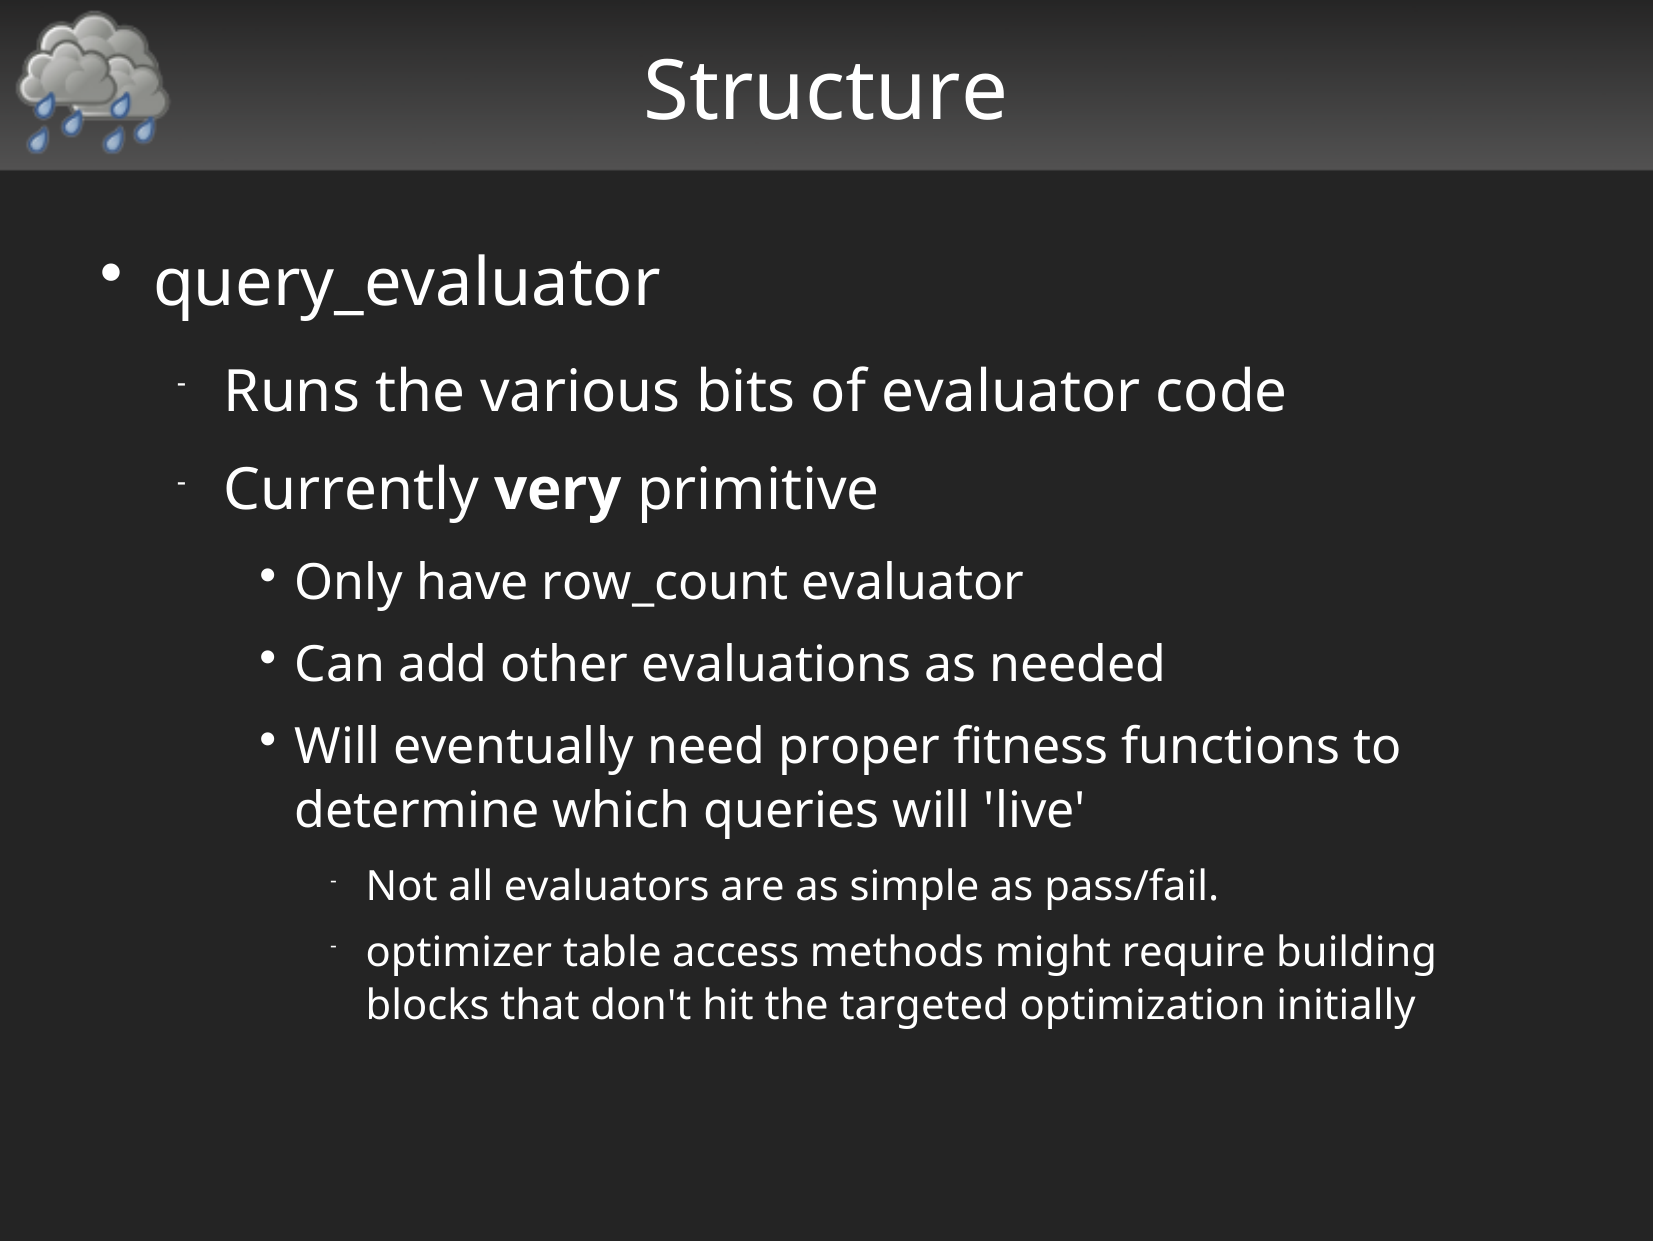

# Structure
query_evaluator
Runs the various bits of evaluator code
Currently very primitive
Only have row_count evaluator
Can add other evaluations as needed
Will eventually need proper fitness functions to determine which queries will 'live'
Not all evaluators are as simple as pass/fail.
optimizer table access methods might require building blocks that don't hit the targeted optimization initially